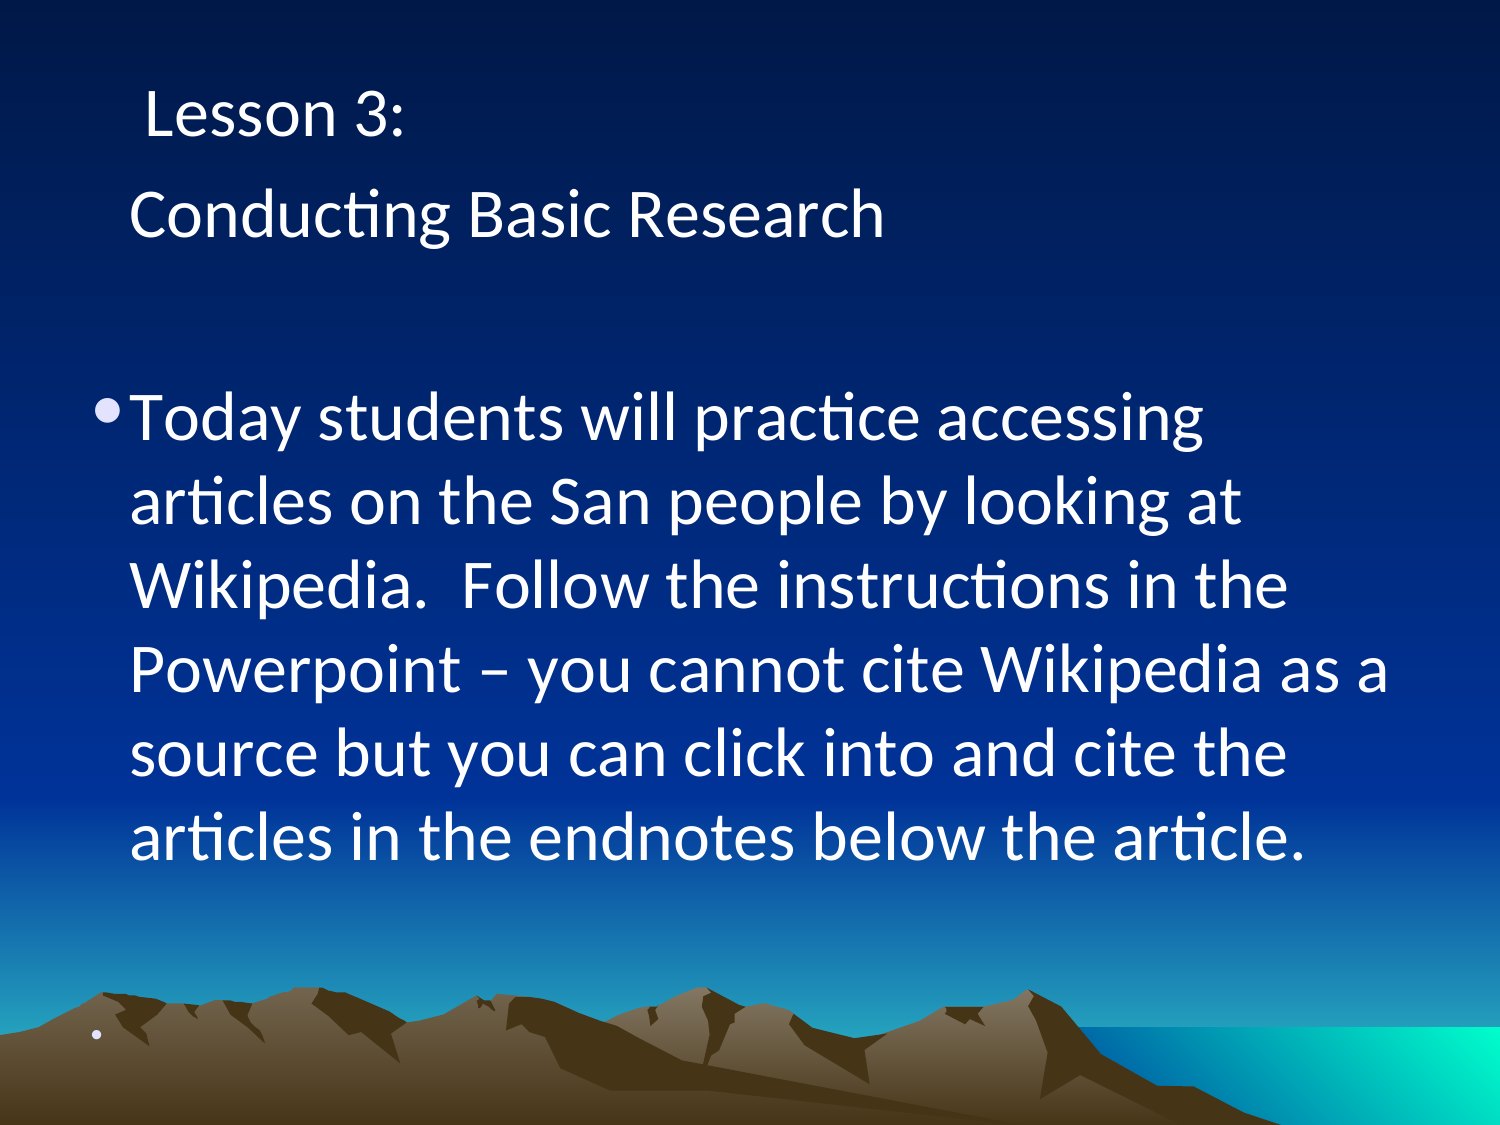

# Lesson 3:
Conducting Basic Research
Today students will practice accessing articles on the San people by looking at Wikipedia. Follow the instructions in the Powerpoint – you cannot cite Wikipedia as a source but you can click into and cite the articles in the endnotes below the article.